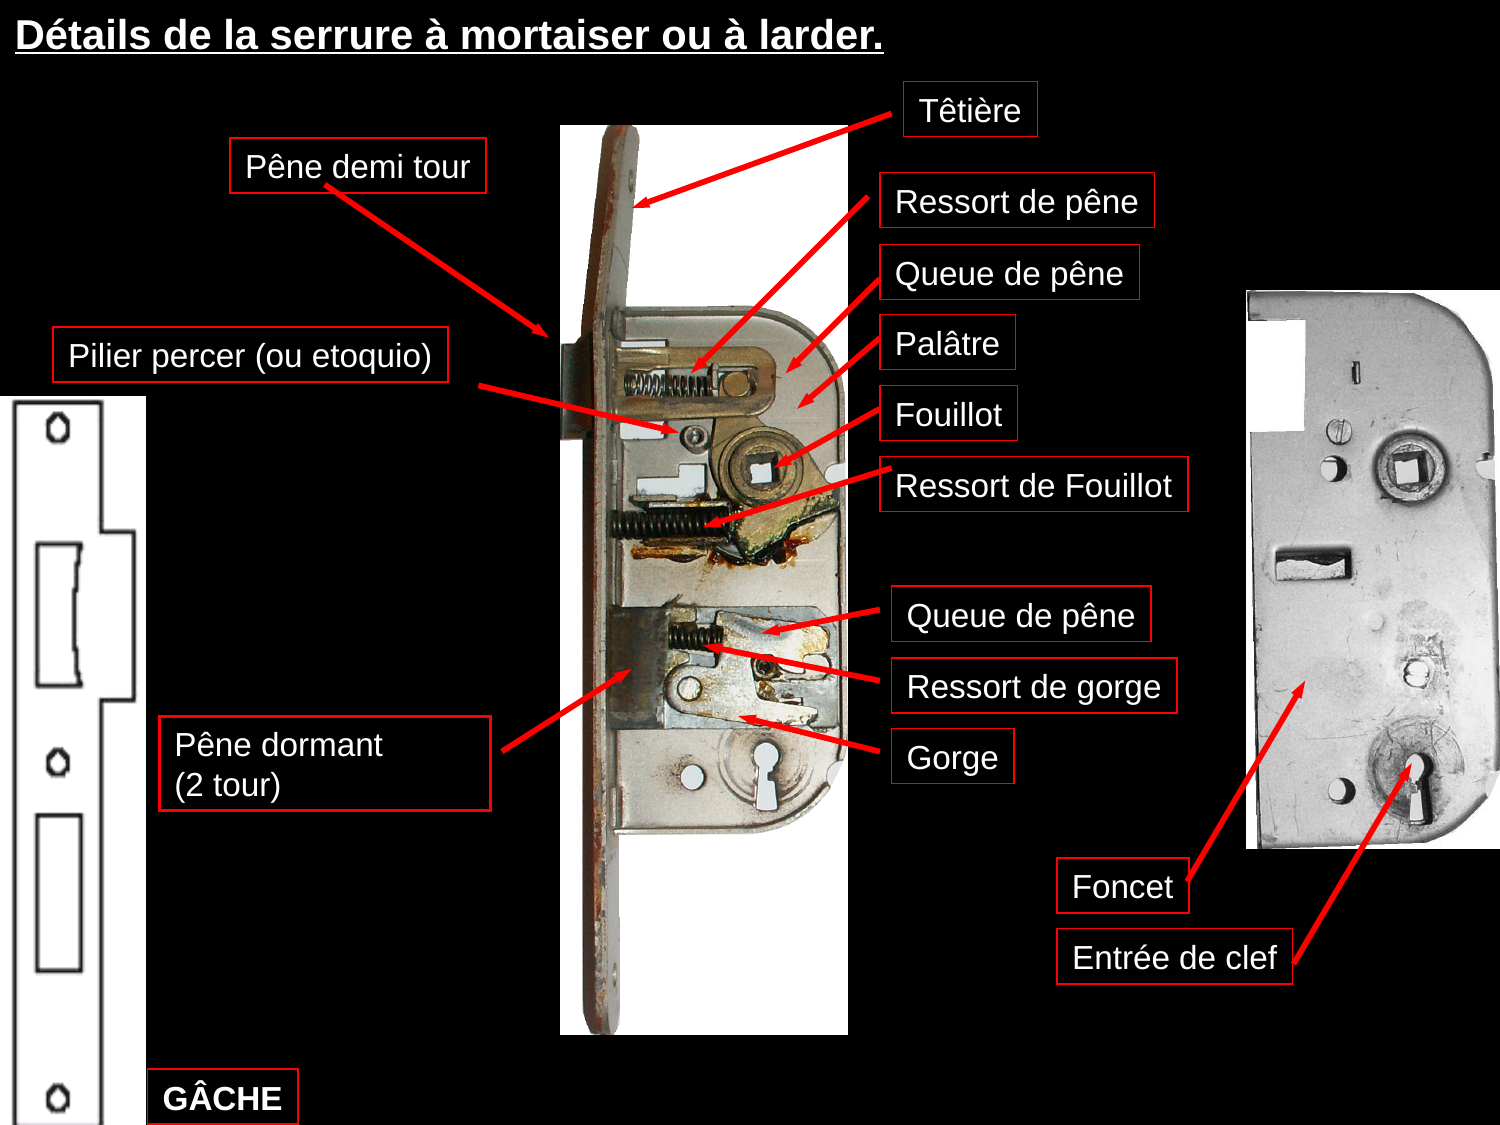

Détails de la serrure à mortaiser ou à larder.
Têtière
Pêne demi tour
Ressort de pêne
Queue de pêne
Palâtre
Pilier percer (ou etoquio)
Fouillot
Ressort de Fouillot
Queue de pêne
Ressort de gorge
Pêne dormant
(2 tour)
Gorge
Foncet
Entrée de clef
GÂCHE